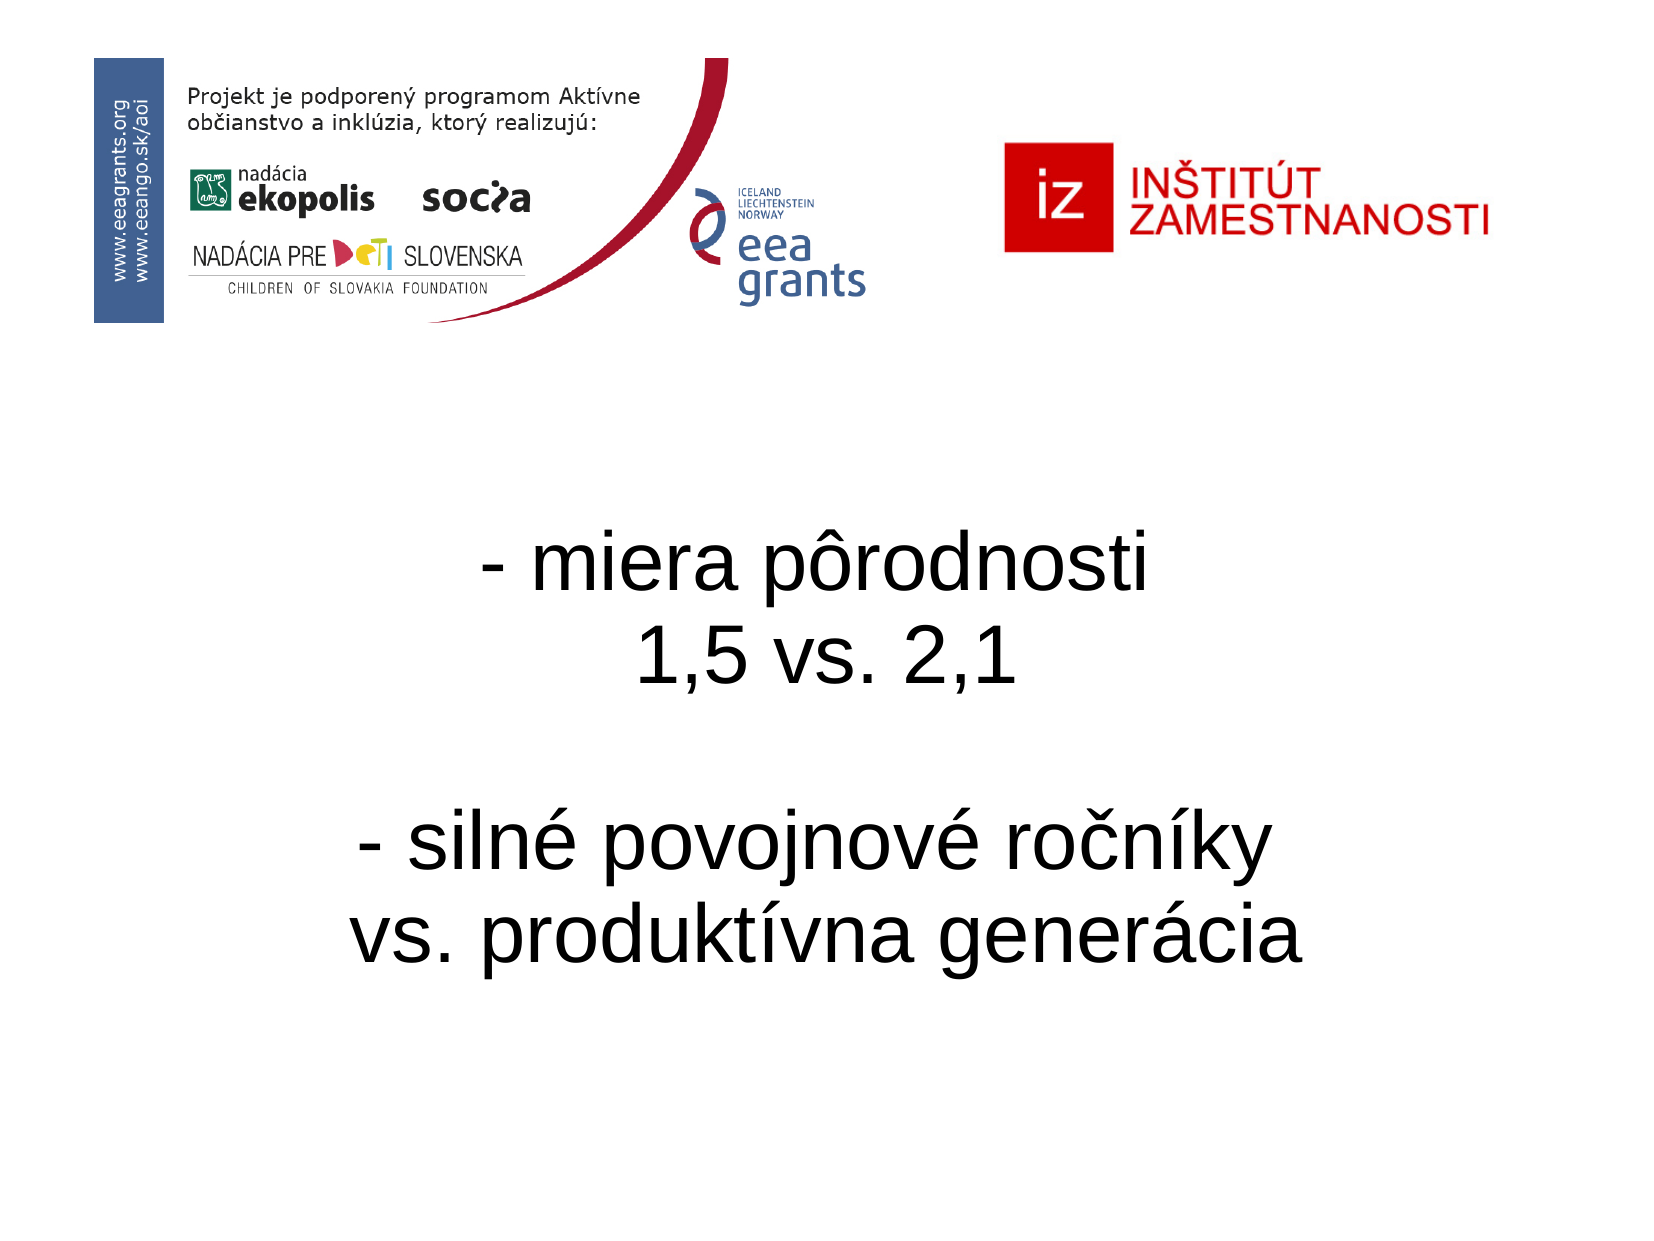

#
- miera pôrodnosti
1,5 vs. 2,1
- silné povojnové ročníky
vs. produktívna generácia